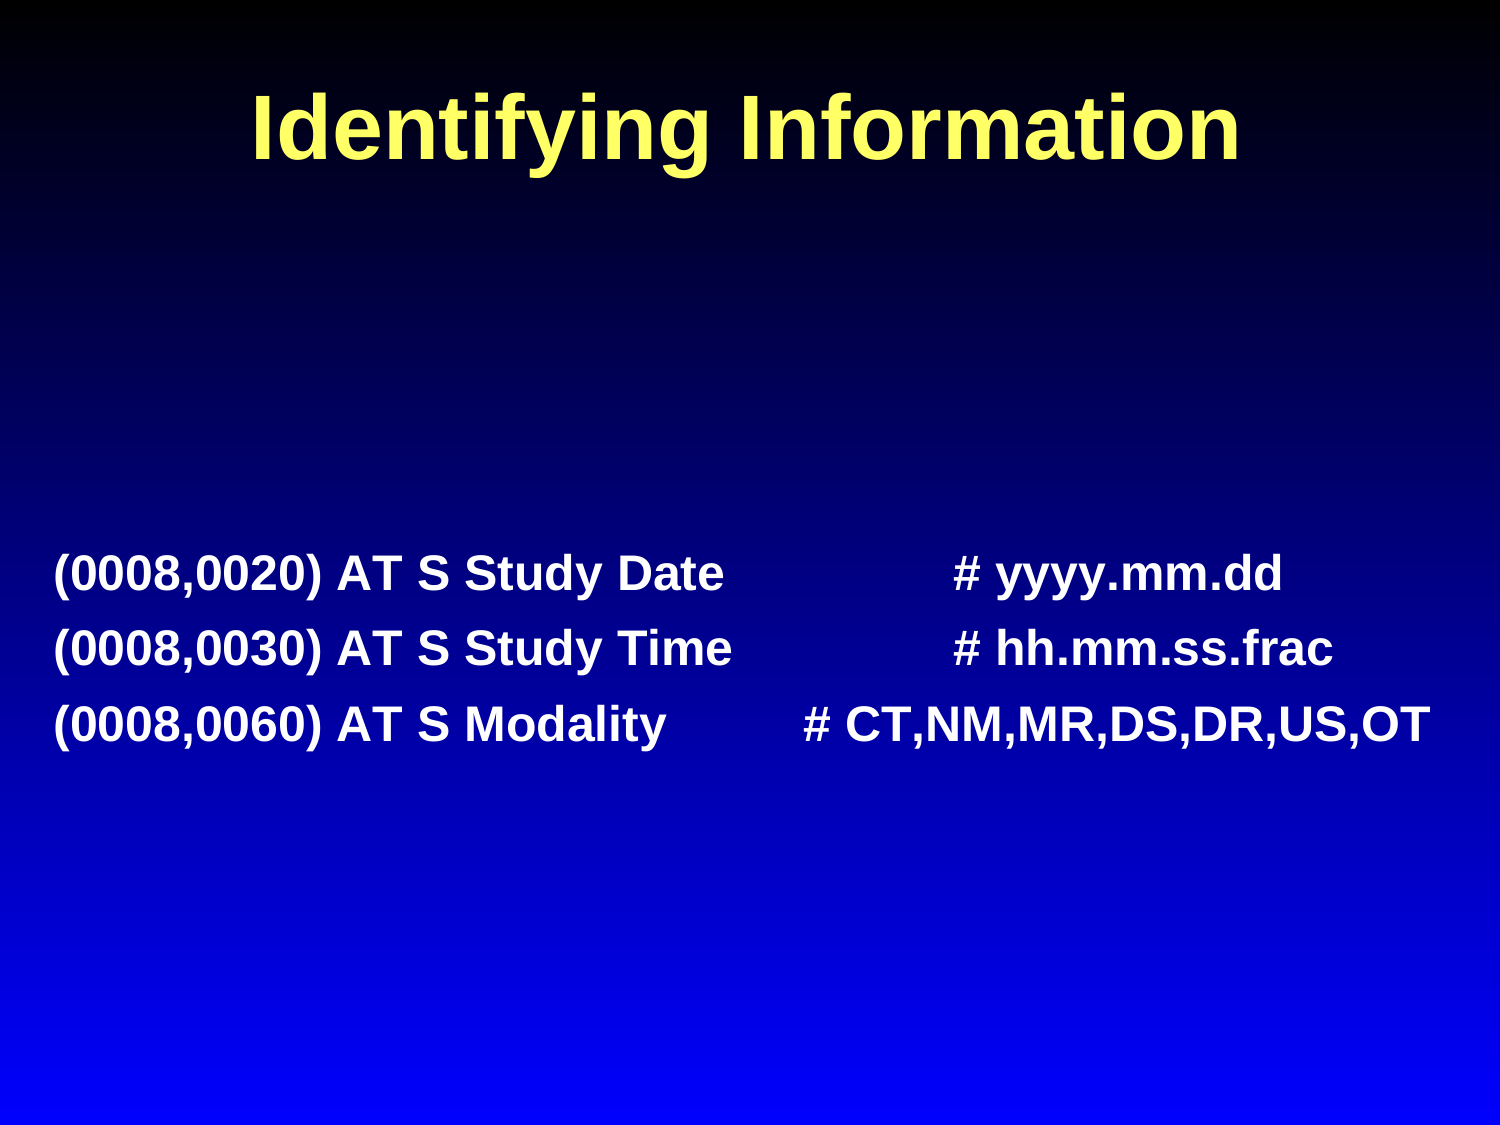

# Identifying Information
(0008,0020) AT S Study Date 		# yyyy.mm.dd
(0008,0030) AT S Study Time 		# hh.mm.ss.frac
(0008,0060) AT S Modality 	# CT,NM,MR,DS,DR,US,OT